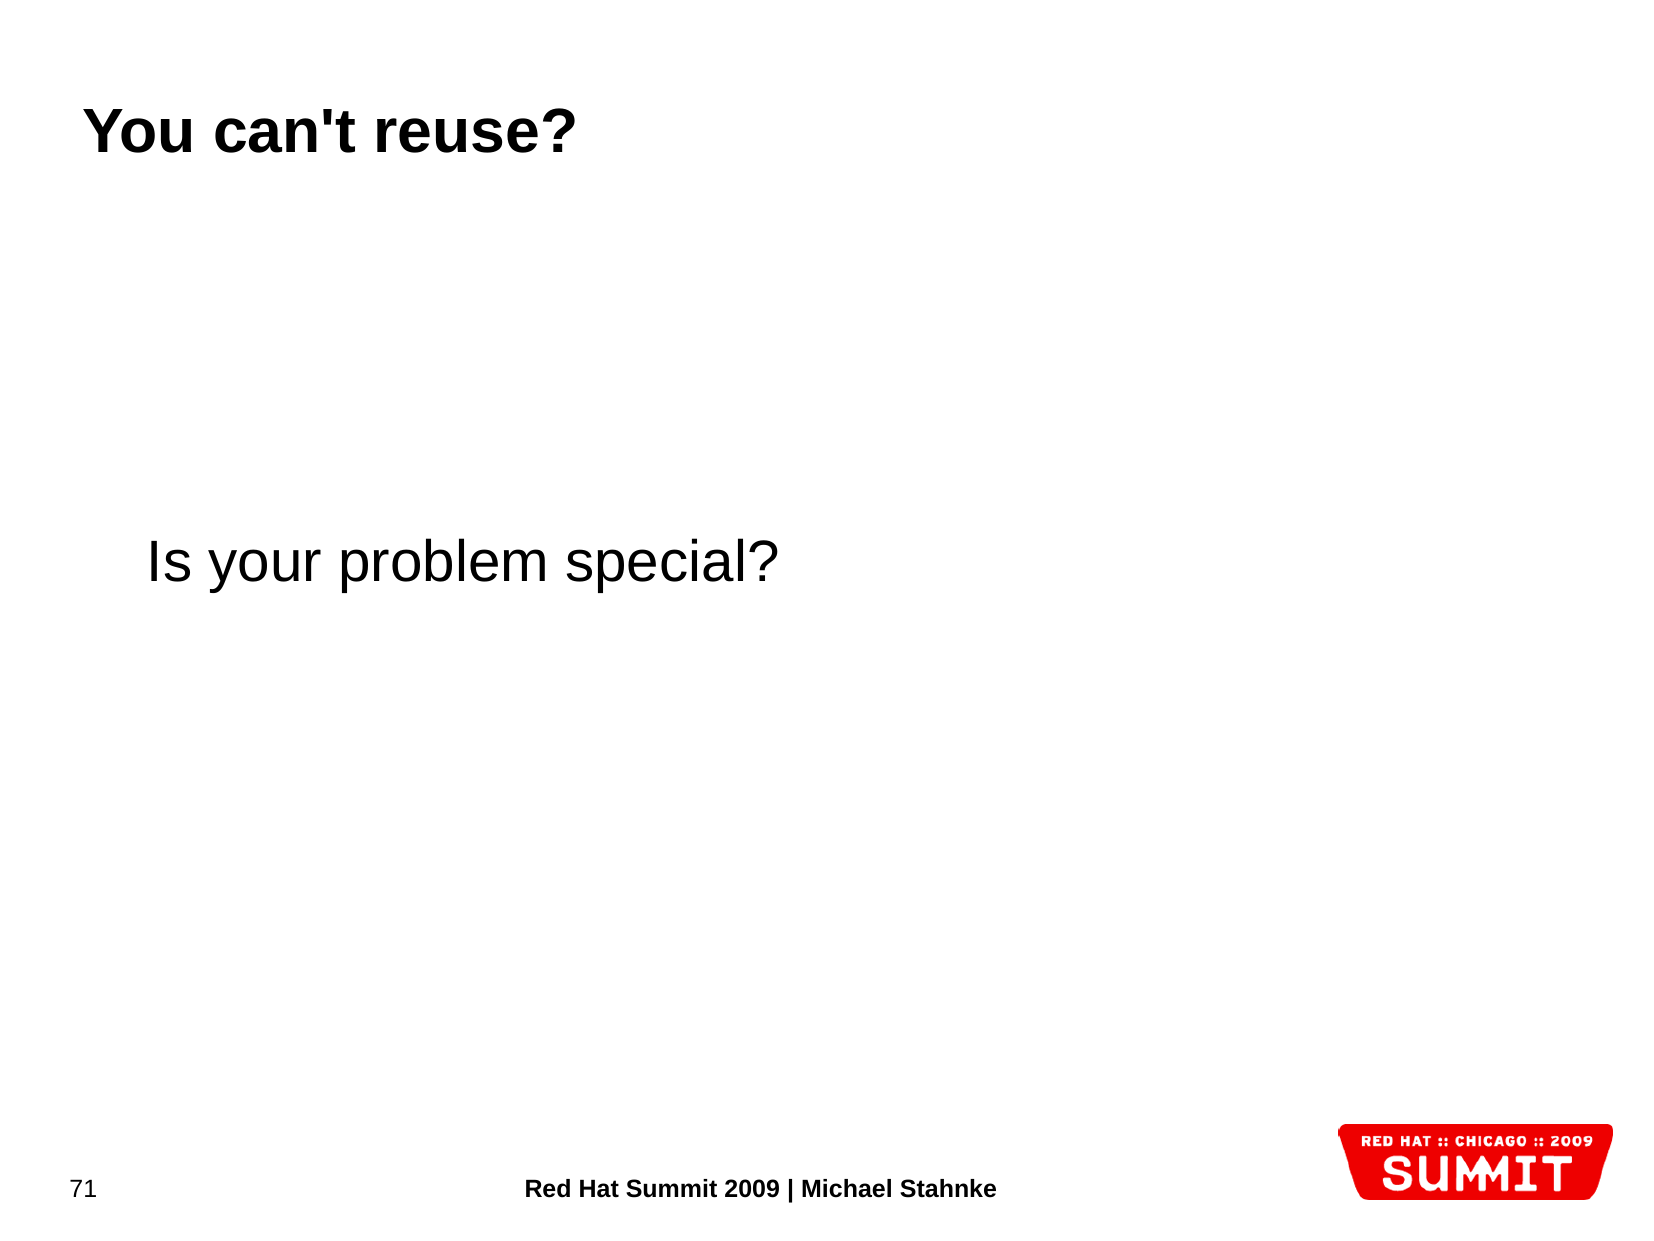

# You can't reuse?
Is your problem special?